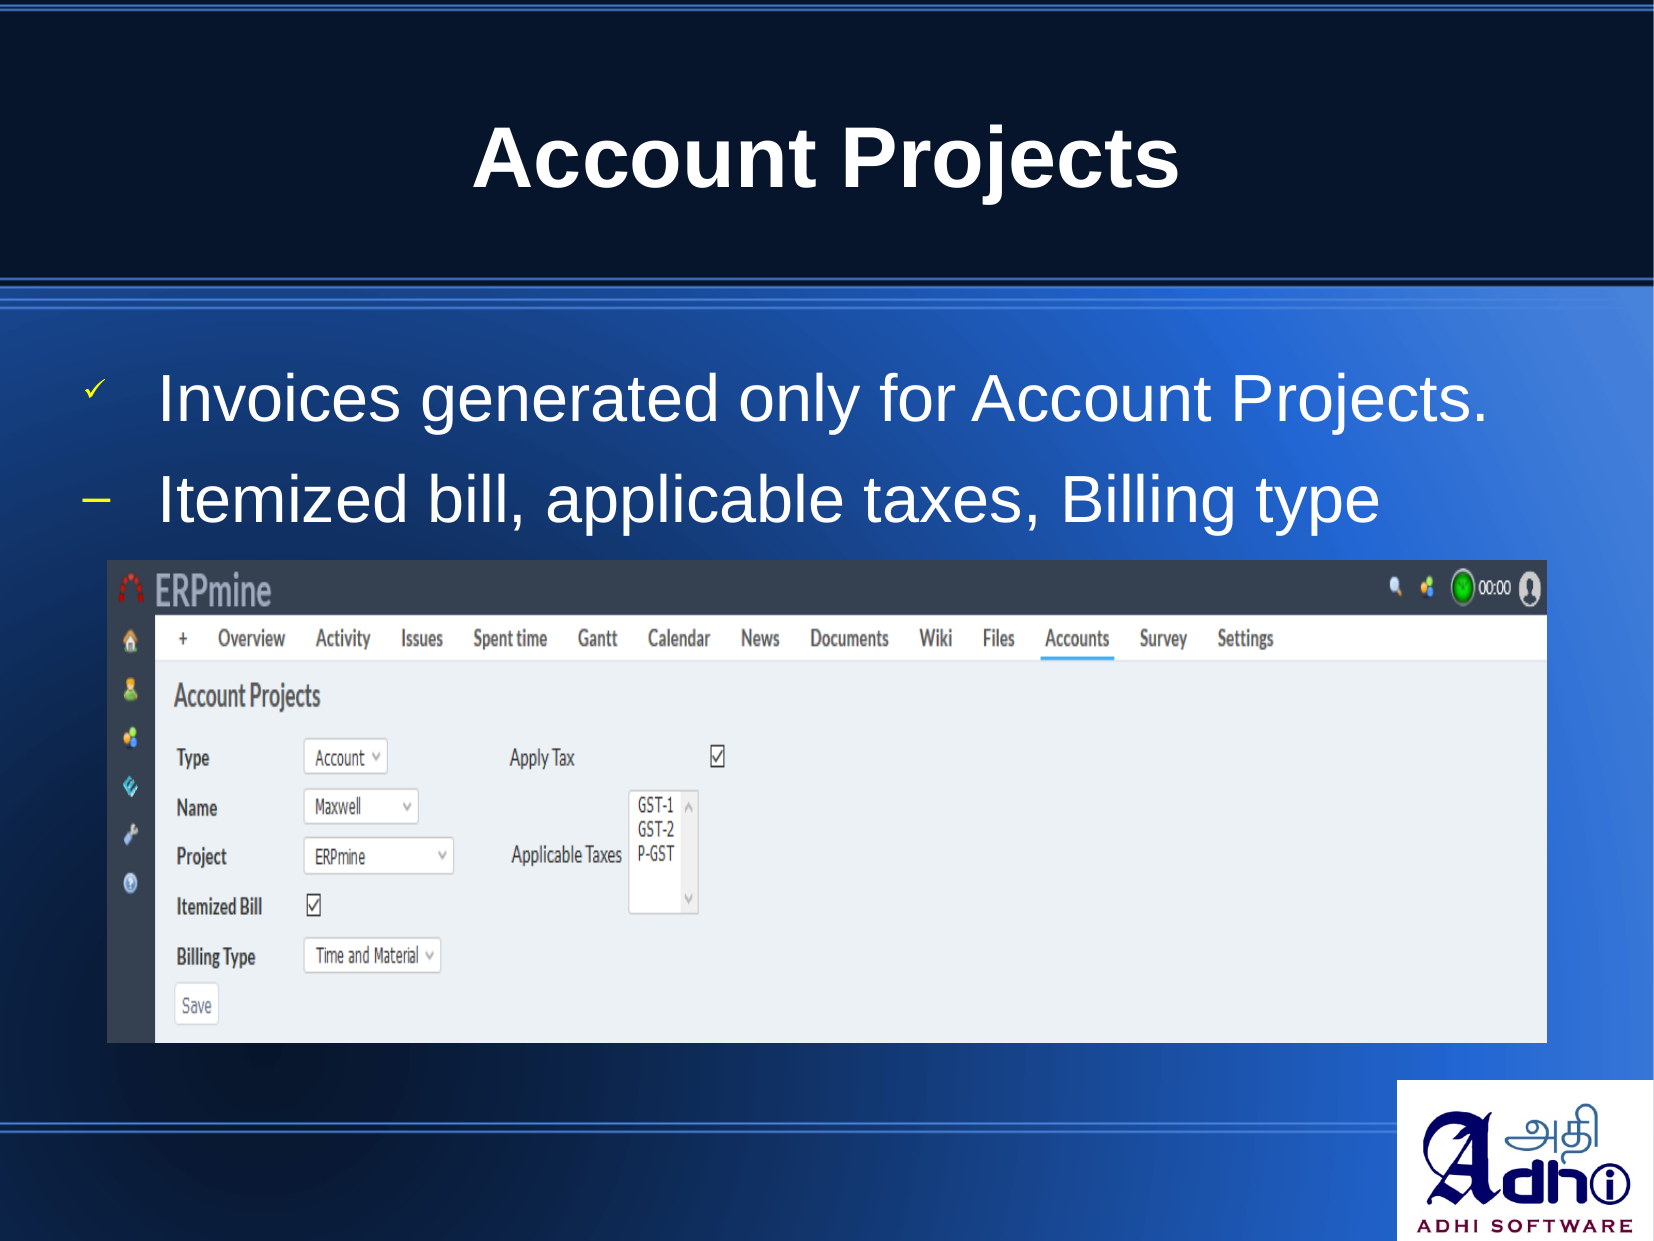

# Account Projects
Invoices generated only for Account Projects.
Itemized bill, applicable taxes, Billing type